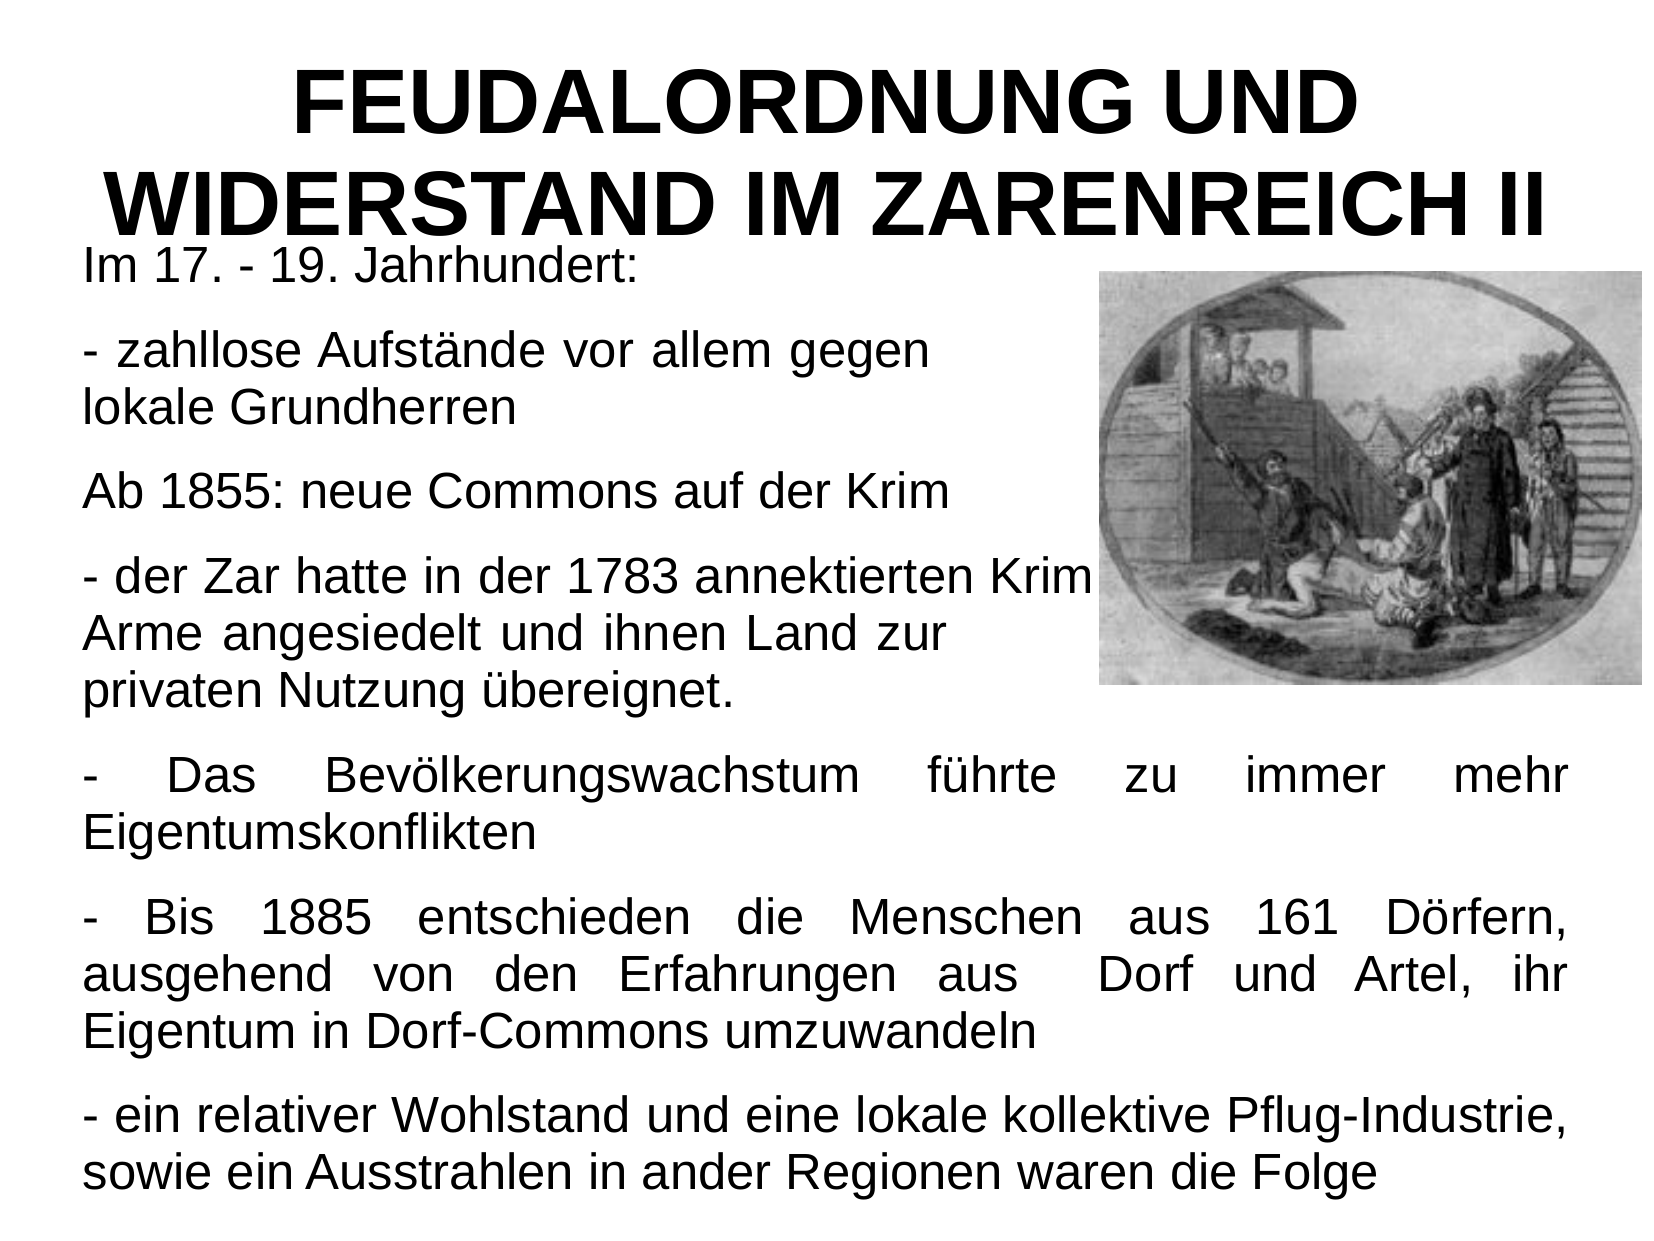

# FEUDALORDNUNG UND WIDERSTAND IM ZARENREICH II
Im 17. - 19. Jahrhundert:
- zahllose Aufstände vor allem gegen lokale Grundherren
Ab 1855: neue Commons auf der Krim
- der Zar hatte in der 1783 annektierten Krim Arme angesiedelt und ihnen Land zur privaten Nutzung übereignet.
- Das Bevölkerungswachstum führte zu immer mehr Eigentumskonflikten
- Bis 1885 entschieden die Menschen aus 161 Dörfern, ausgehend von den Erfahrungen aus Dorf und Artel, ihr Eigentum in Dorf-Commons umzuwandeln
- ein relativer Wohlstand und eine lokale kollektive Pflug-Industrie, sowie ein Ausstrahlen in ander Regionen waren die Folge